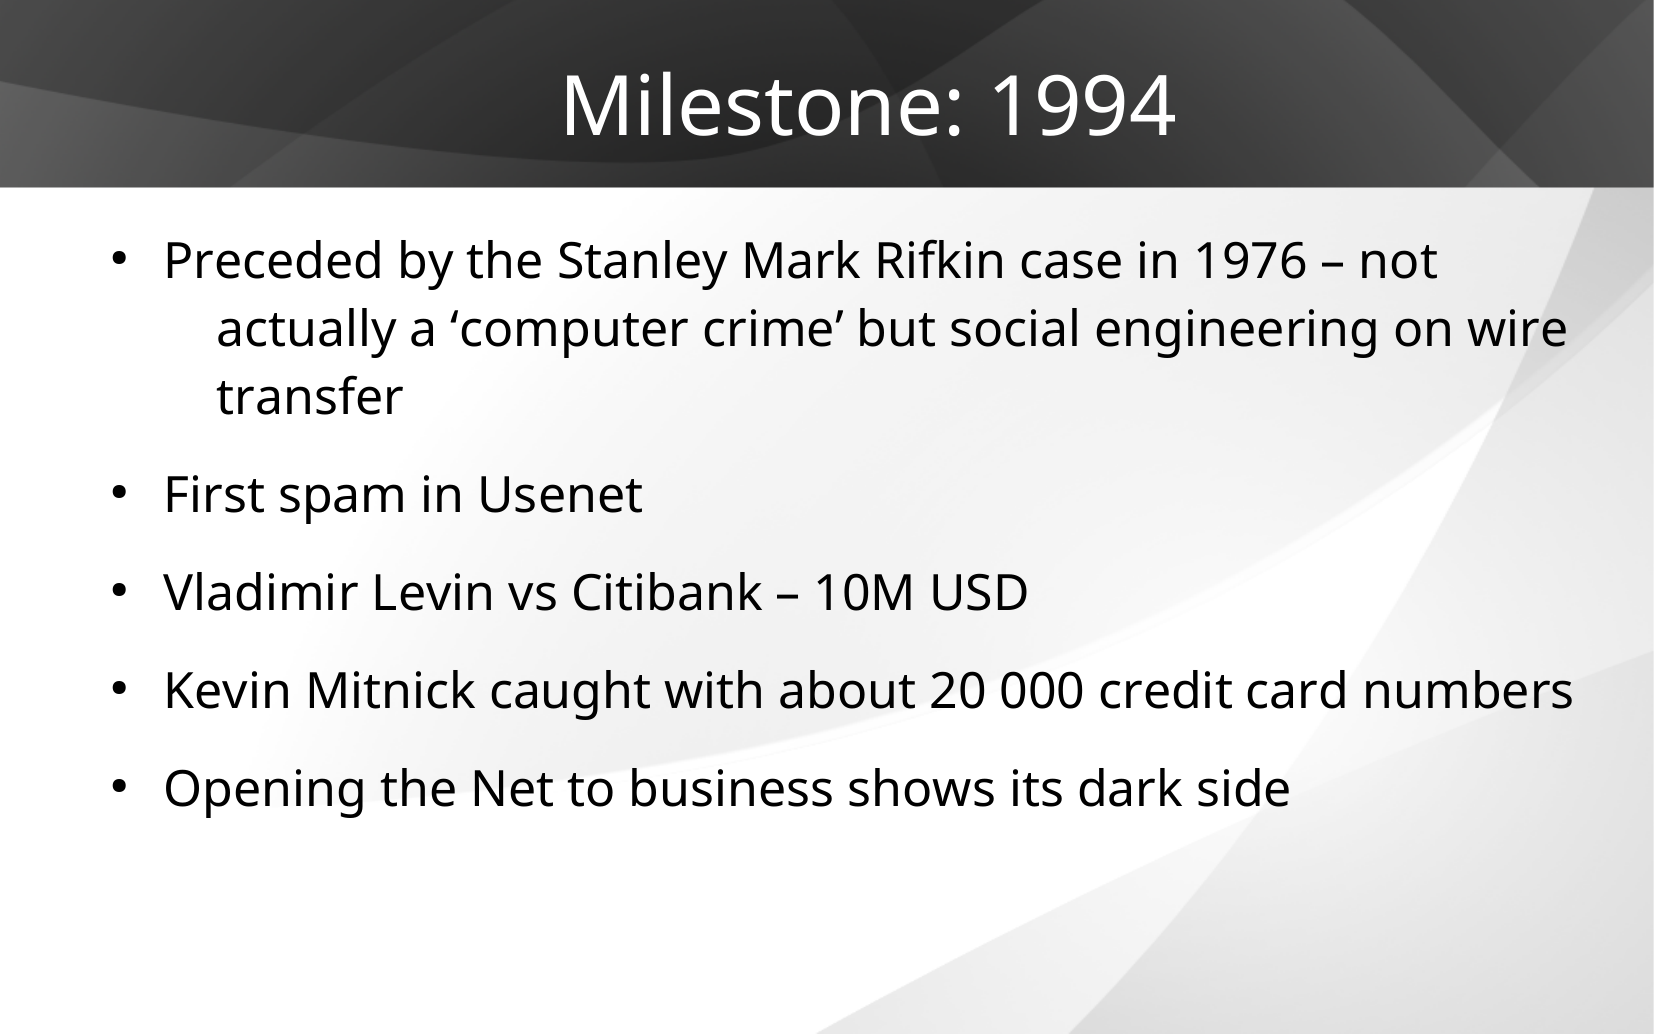

# Milestone: 1994
Preceded by the Stanley Mark Rifkin case in 1976 – not actually a ‘computer crime’ but social engineering on wire transfer
First spam in Usenet
Vladimir Levin vs Citibank – 10M USD
Kevin Mitnick caught with about 20 000 credit card numbers
Opening the Net to business shows its dark side